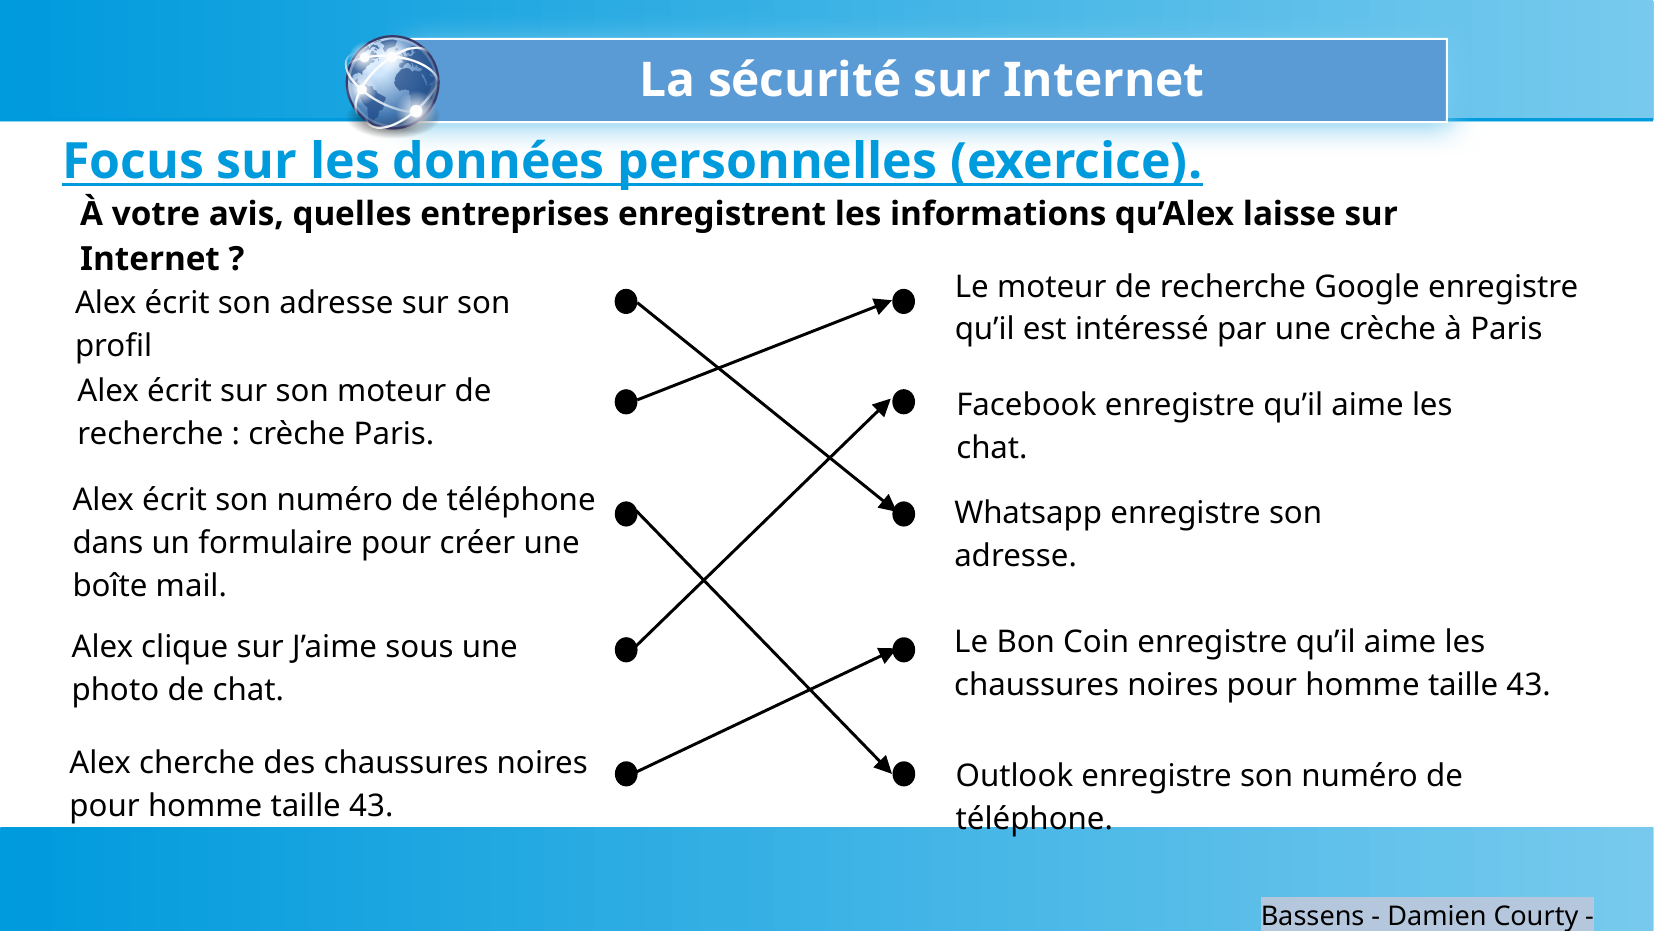

La sécurité sur Internet
Focus sur les données personnelles (exercice).
À votre avis, quelles entreprises enregistrent les informations qu’Alex laisse sur Internet ?
Le moteur de recherche Google enregistre qu’il est intéressé par une crèche à Paris
Alex écrit son adresse sur son profil
Alex écrit sur son moteur de recherche : crèche Paris.
Facebook enregistre qu’il aime les chat.
Alex écrit son numéro de téléphone dans un formulaire pour créer une boîte mail.
Whatsapp enregistre son adresse.
Le Bon Coin enregistre qu’il aime les chaussures noires pour homme taille 43.
Alex clique sur J’aime sous une photo de chat.
Alex cherche des chaussures noires pour homme taille 43.
Outlook enregistre son numéro de téléphone.
Bassens - Damien Courty - 2024